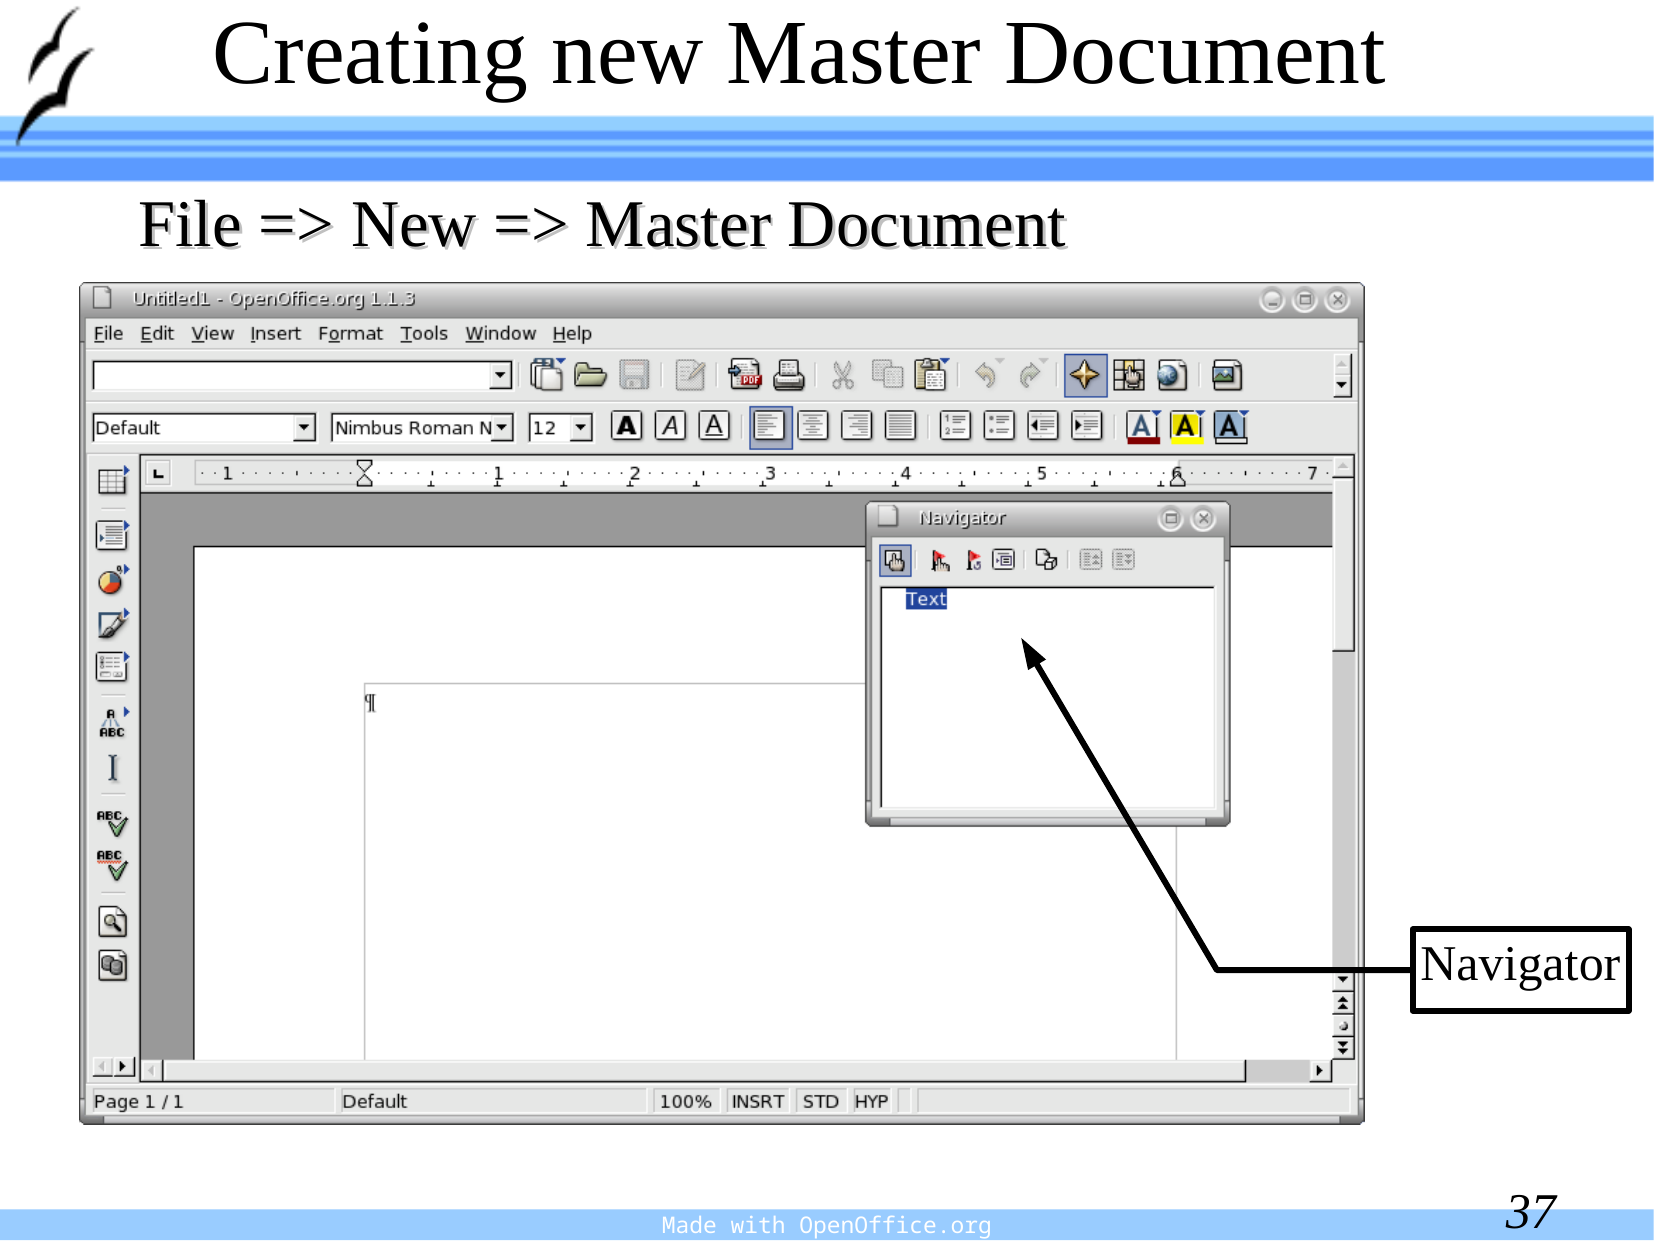

# Creating new Master Document
File => New => Master Document